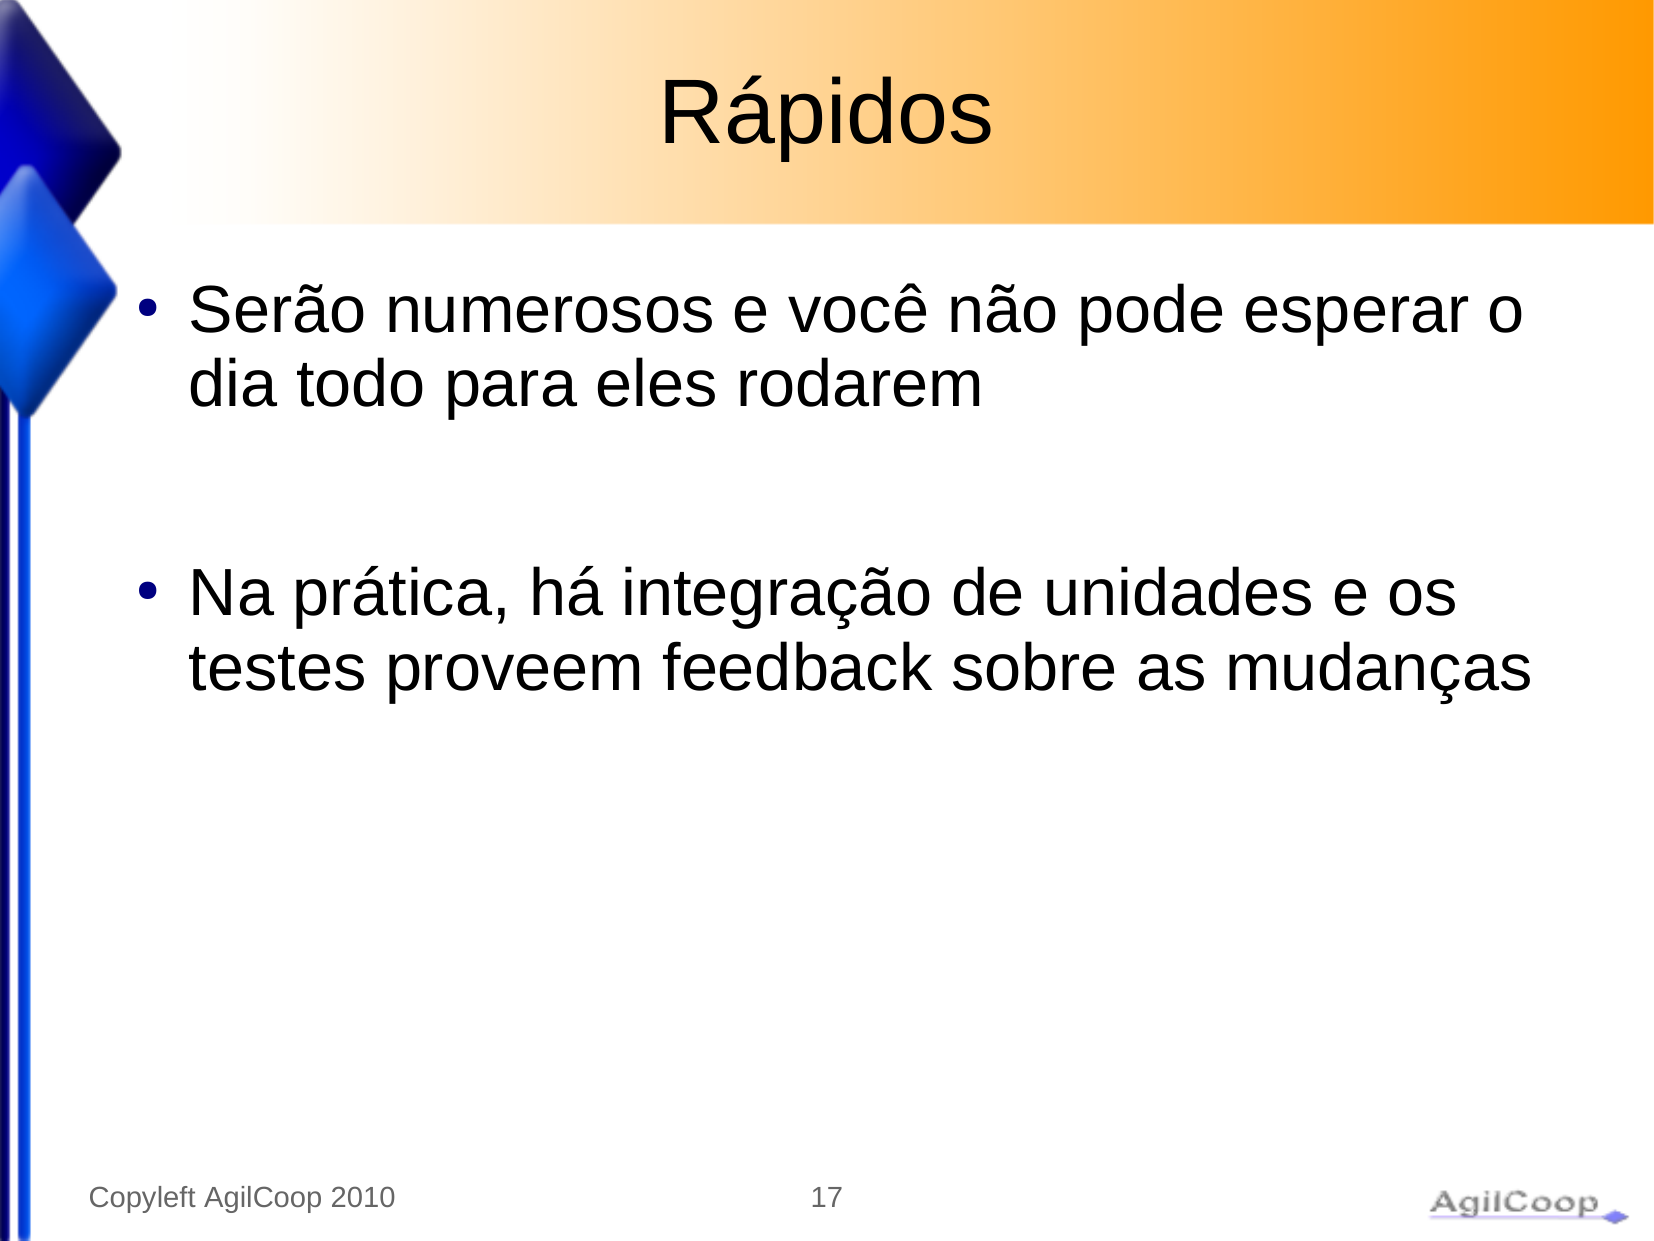

# Rápidos
Serão numerosos e você não pode esperar o dia todo para eles rodarem
Na prática, há integração de unidades e os testes proveem feedback sobre as mudanças
17
Copyleft AgilCoop 2010